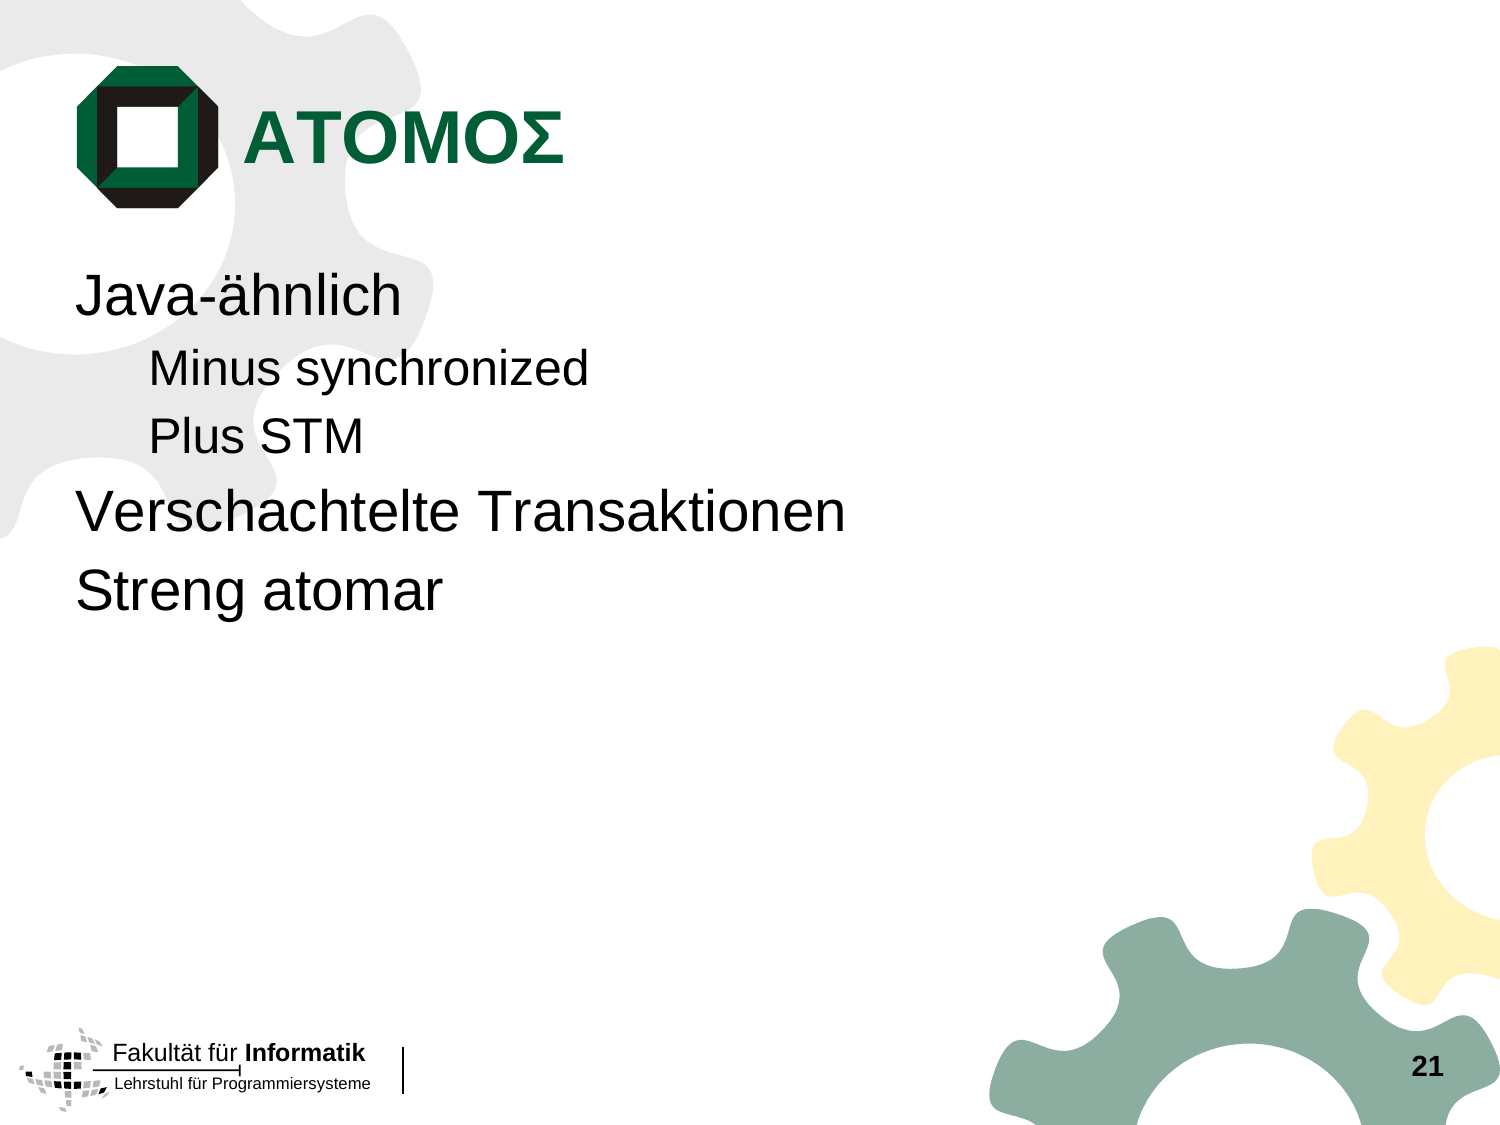

# ATOMOΣ
Java-ähnlich
Minus synchronized
Plus STM
Verschachtelte Transaktionen
Streng atomar
21